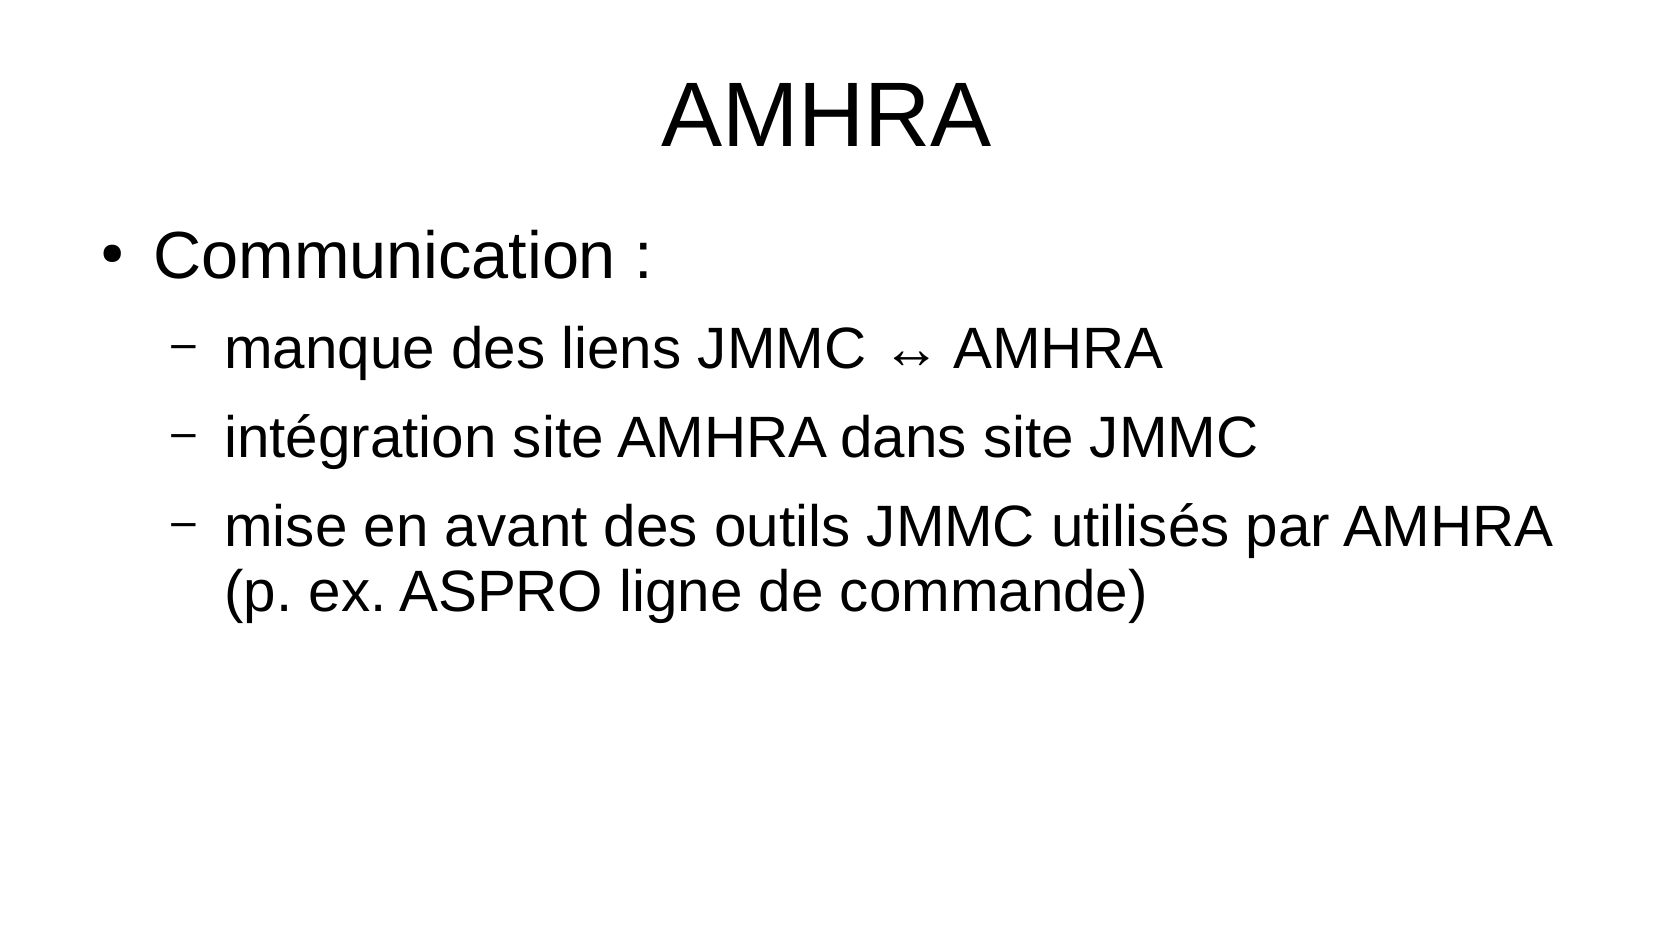

# AMHRA
Communication :
manque des liens JMMC ↔ AMHRA
intégration site AMHRA dans site JMMC
mise en avant des outils JMMC utilisés par AMHRA (p. ex. ASPRO ligne de commande)